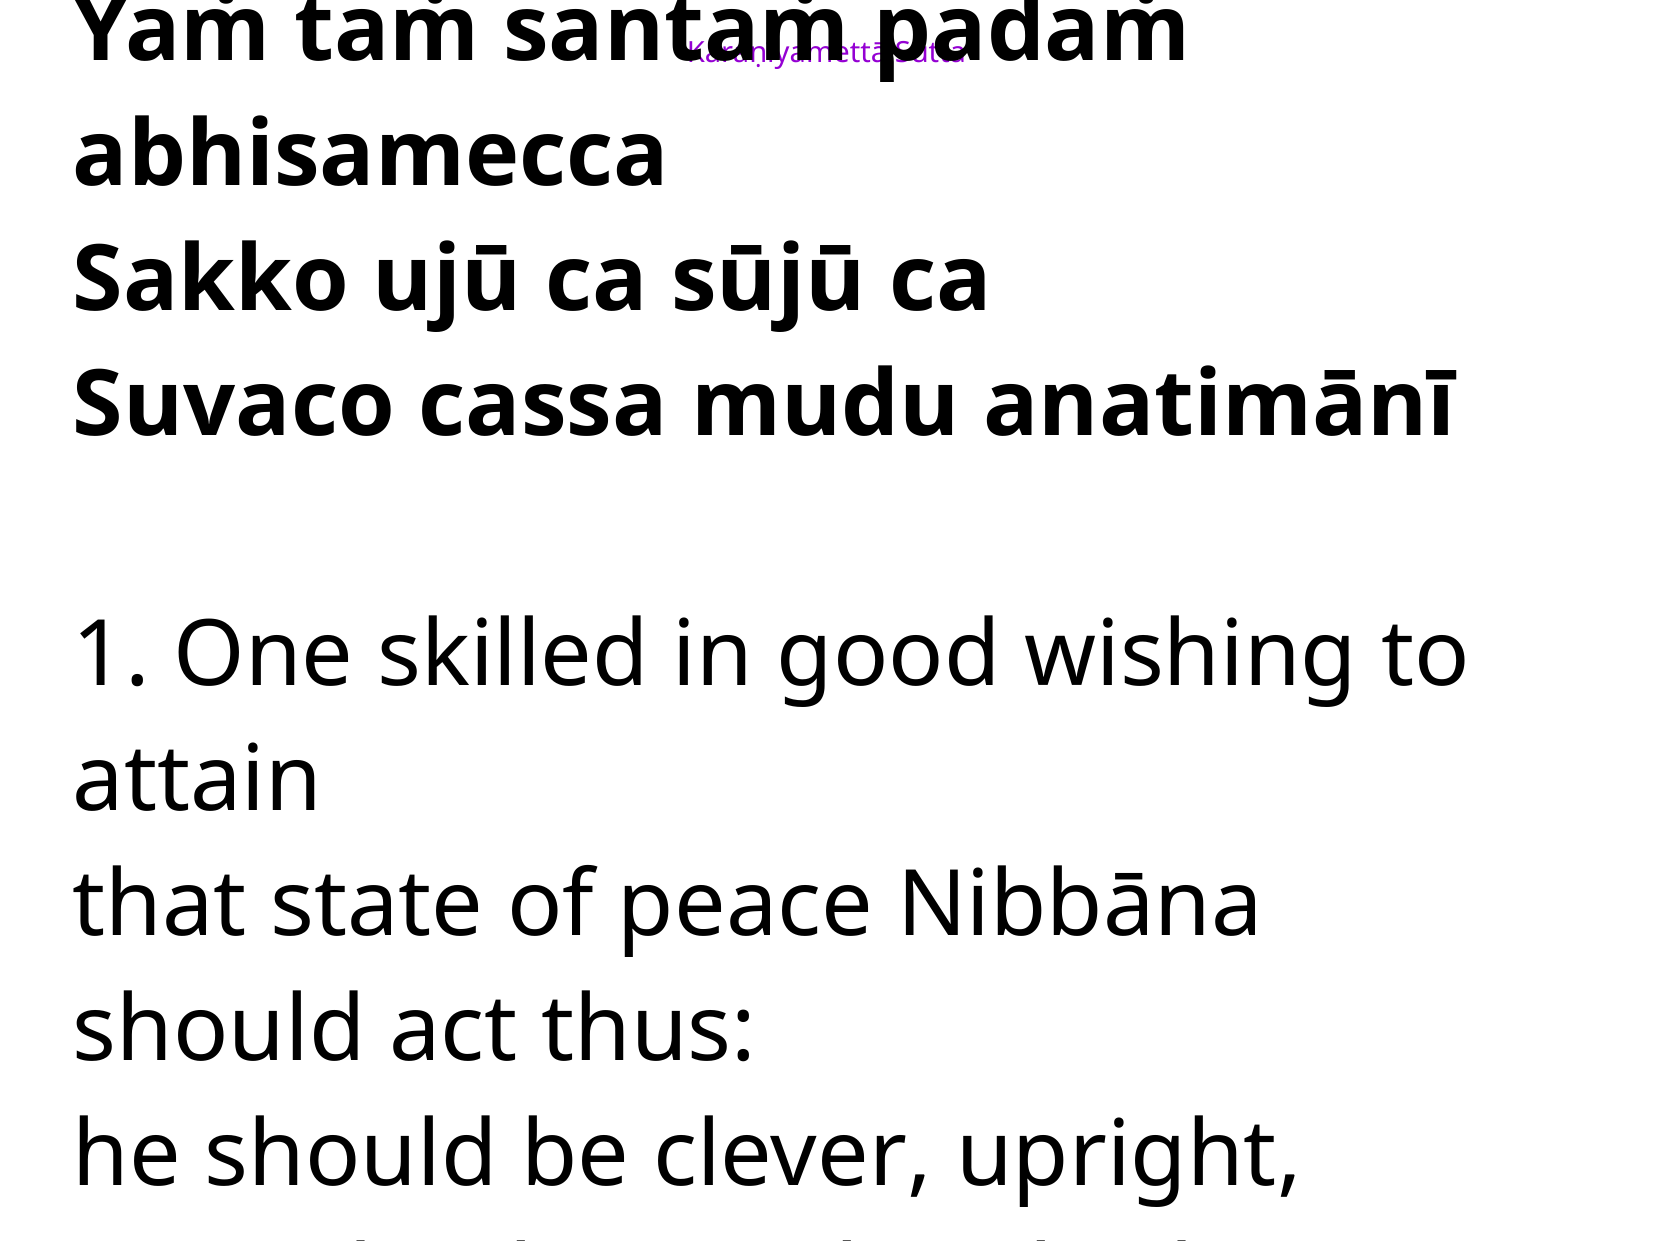

1. Karaṇīyamatthakusalena
Yaṁ taṁ santaṁ padaṁ abhisamecca
Sakko ujū ca sūjū ca
Suvaco cassa mudu anatimānī
1. One skilled in good wishing to attain
that state of peace Nibbāna
should act thus:
he should be clever, upright, exceedingly upright, obedient, gentle and humble.
# Karaṇīyamettā Sutta